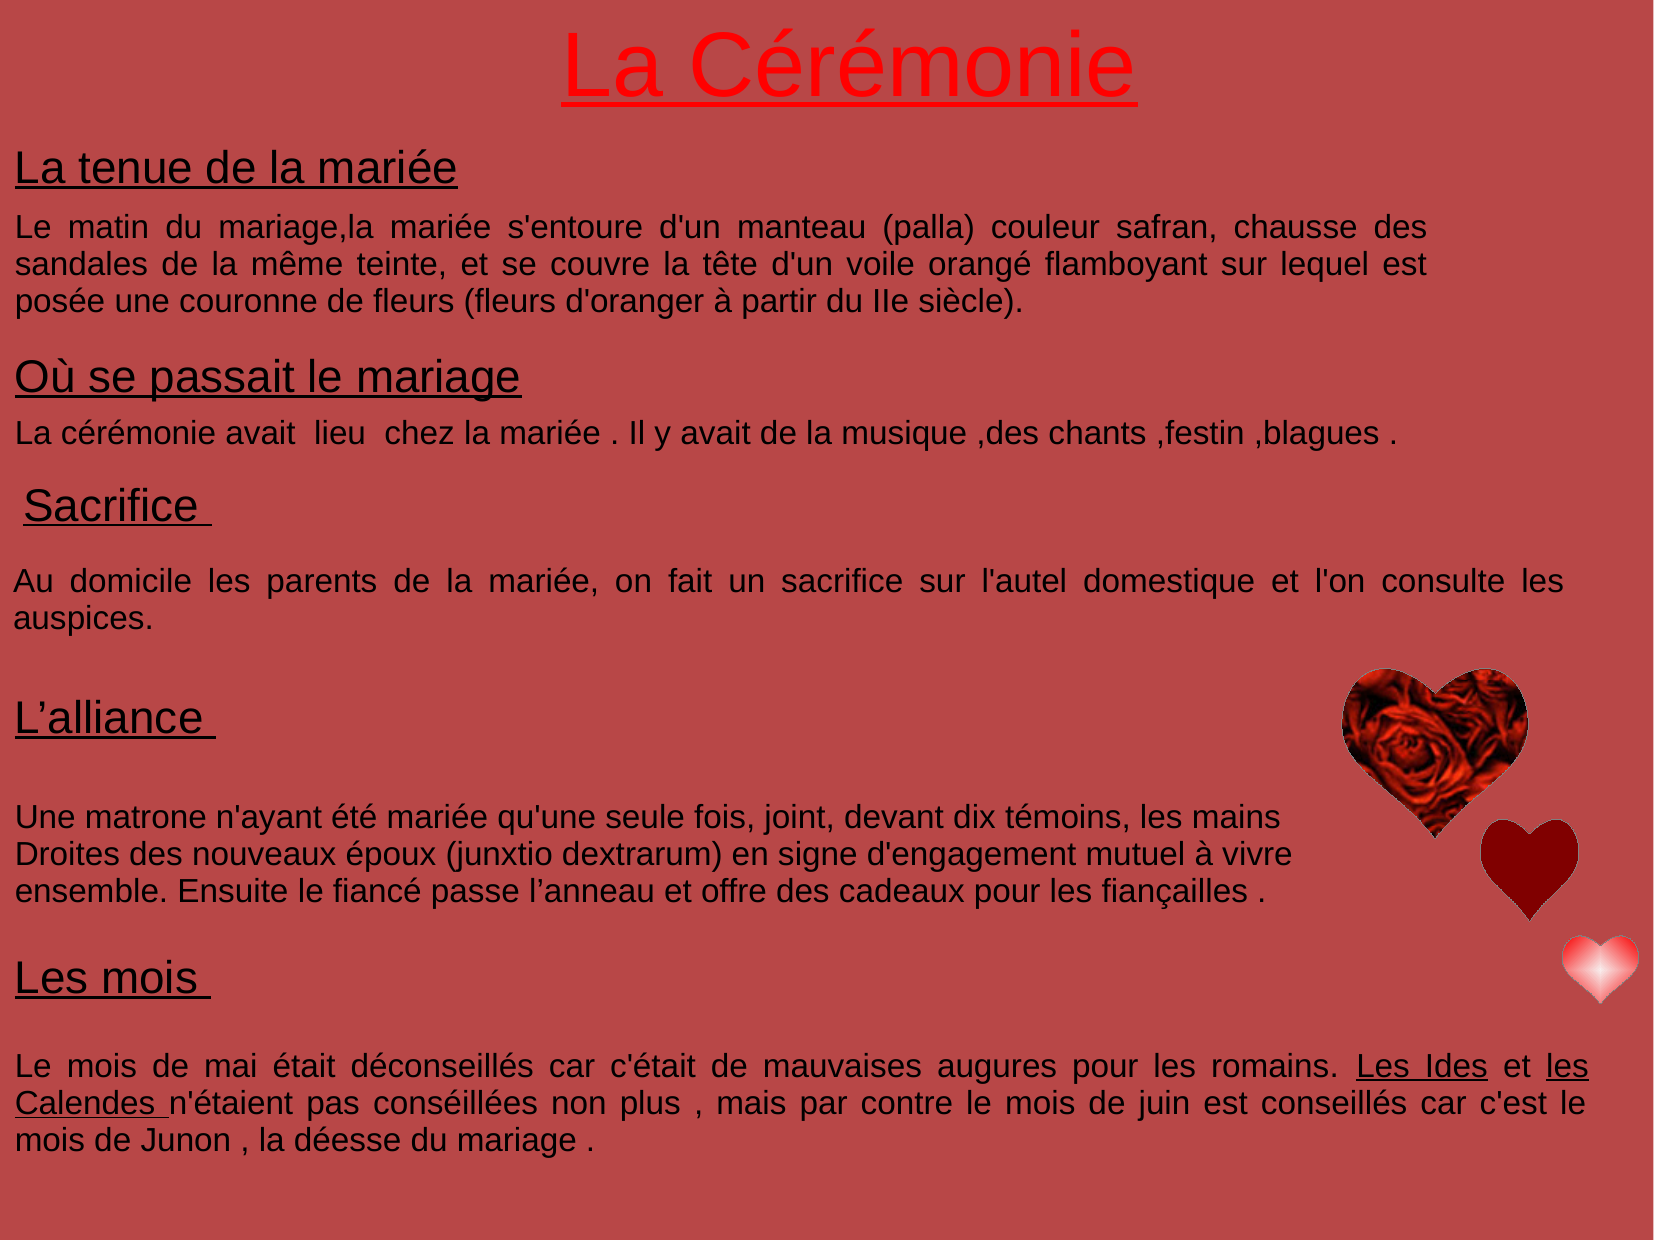

# La Cérémonie
La tenue de la mariée
Le matin du mariage,la mariée s'entoure d'un manteau (palla) couleur safran, chausse des sandales de la même teinte, et se couvre la tête d'un voile orangé flamboyant sur lequel est posée une couronne de fleurs (fleurs d'oranger à partir du IIe siècle).
Où se passait le mariage
La cérémonie avait lieu chez la mariée . Il y avait de la musique ,des chants ,festin ,blagues .
Sacrifice
Au domicile les parents de la mariée, on fait un sacrifice sur l'autel domestique et l'on consulte les auspices.
L’alliance
Une matrone n'ayant été mariée qu'une seule fois, joint, devant dix témoins, les mains
Droites des nouveaux époux (junxtio dextrarum) en signe d'engagement mutuel à vivre
ensemble. Ensuite le fiancé passe l’anneau et offre des cadeaux pour les fiançailles .
Les mois
Le mois de mai était déconseillés car c'était de mauvaises augures pour les romains. Les Ides et les Calendes n'étaient pas conséillées non plus , mais par contre le mois de juin est conseillés car c'est le mois de Junon , la déesse du mariage .